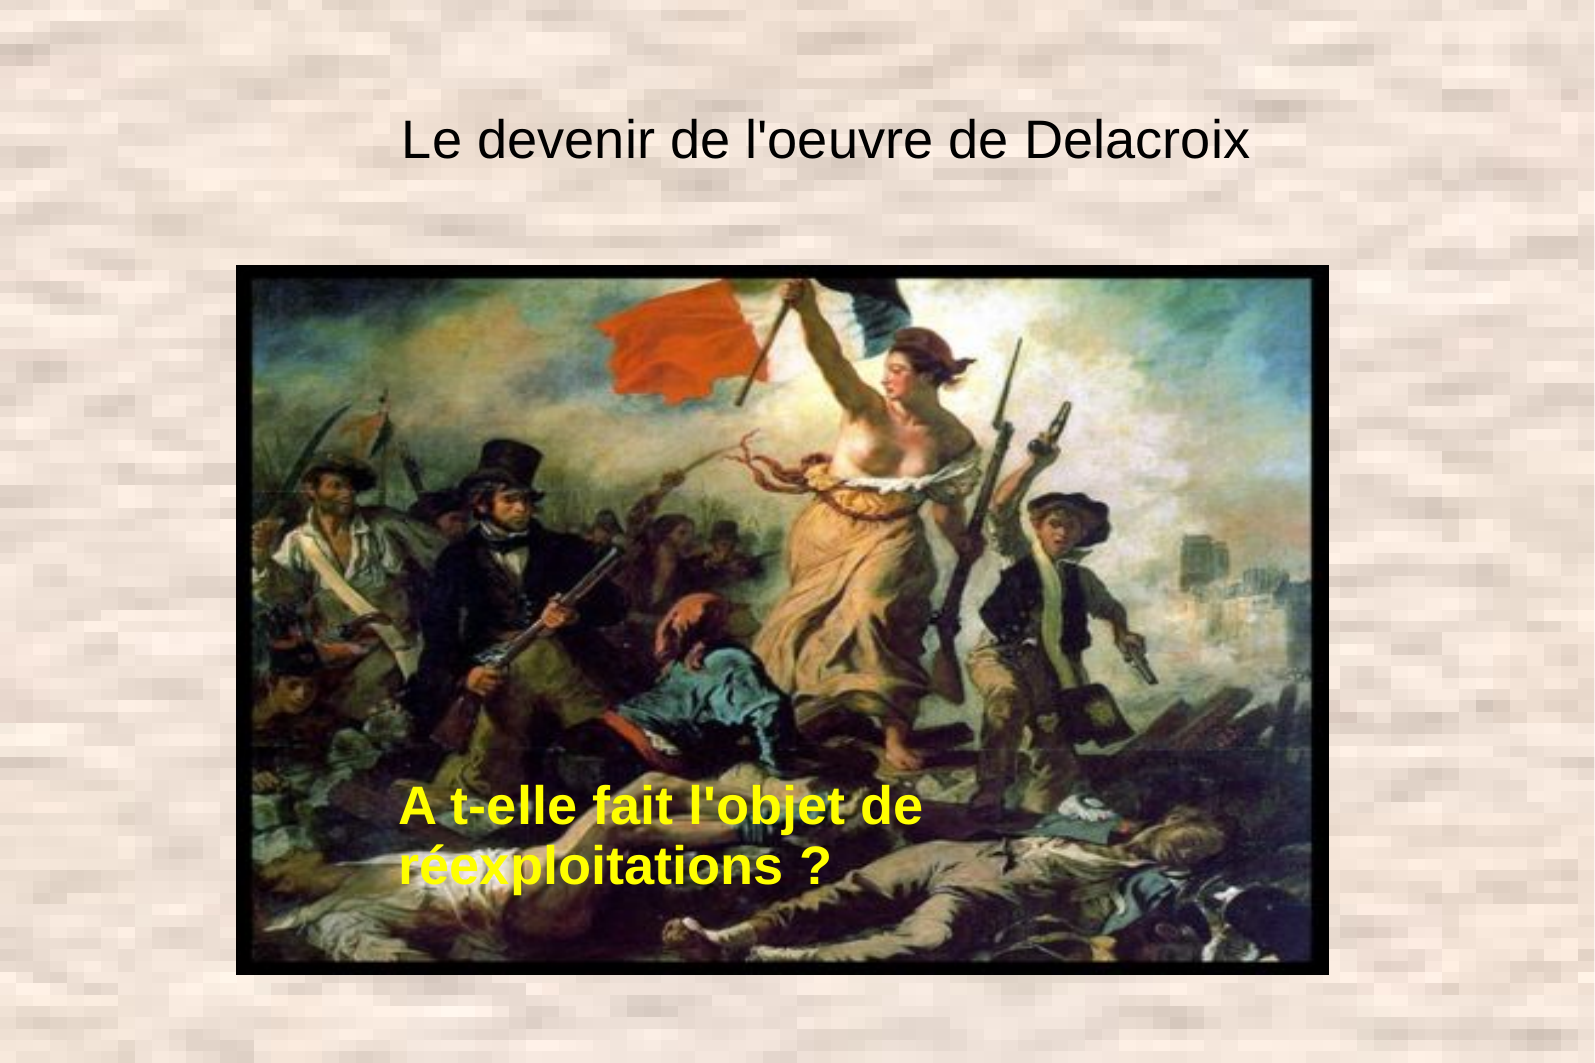

#
Le devenir de l'oeuvre de Delacroix
A t-elle fait l'objet de réexploitations ?